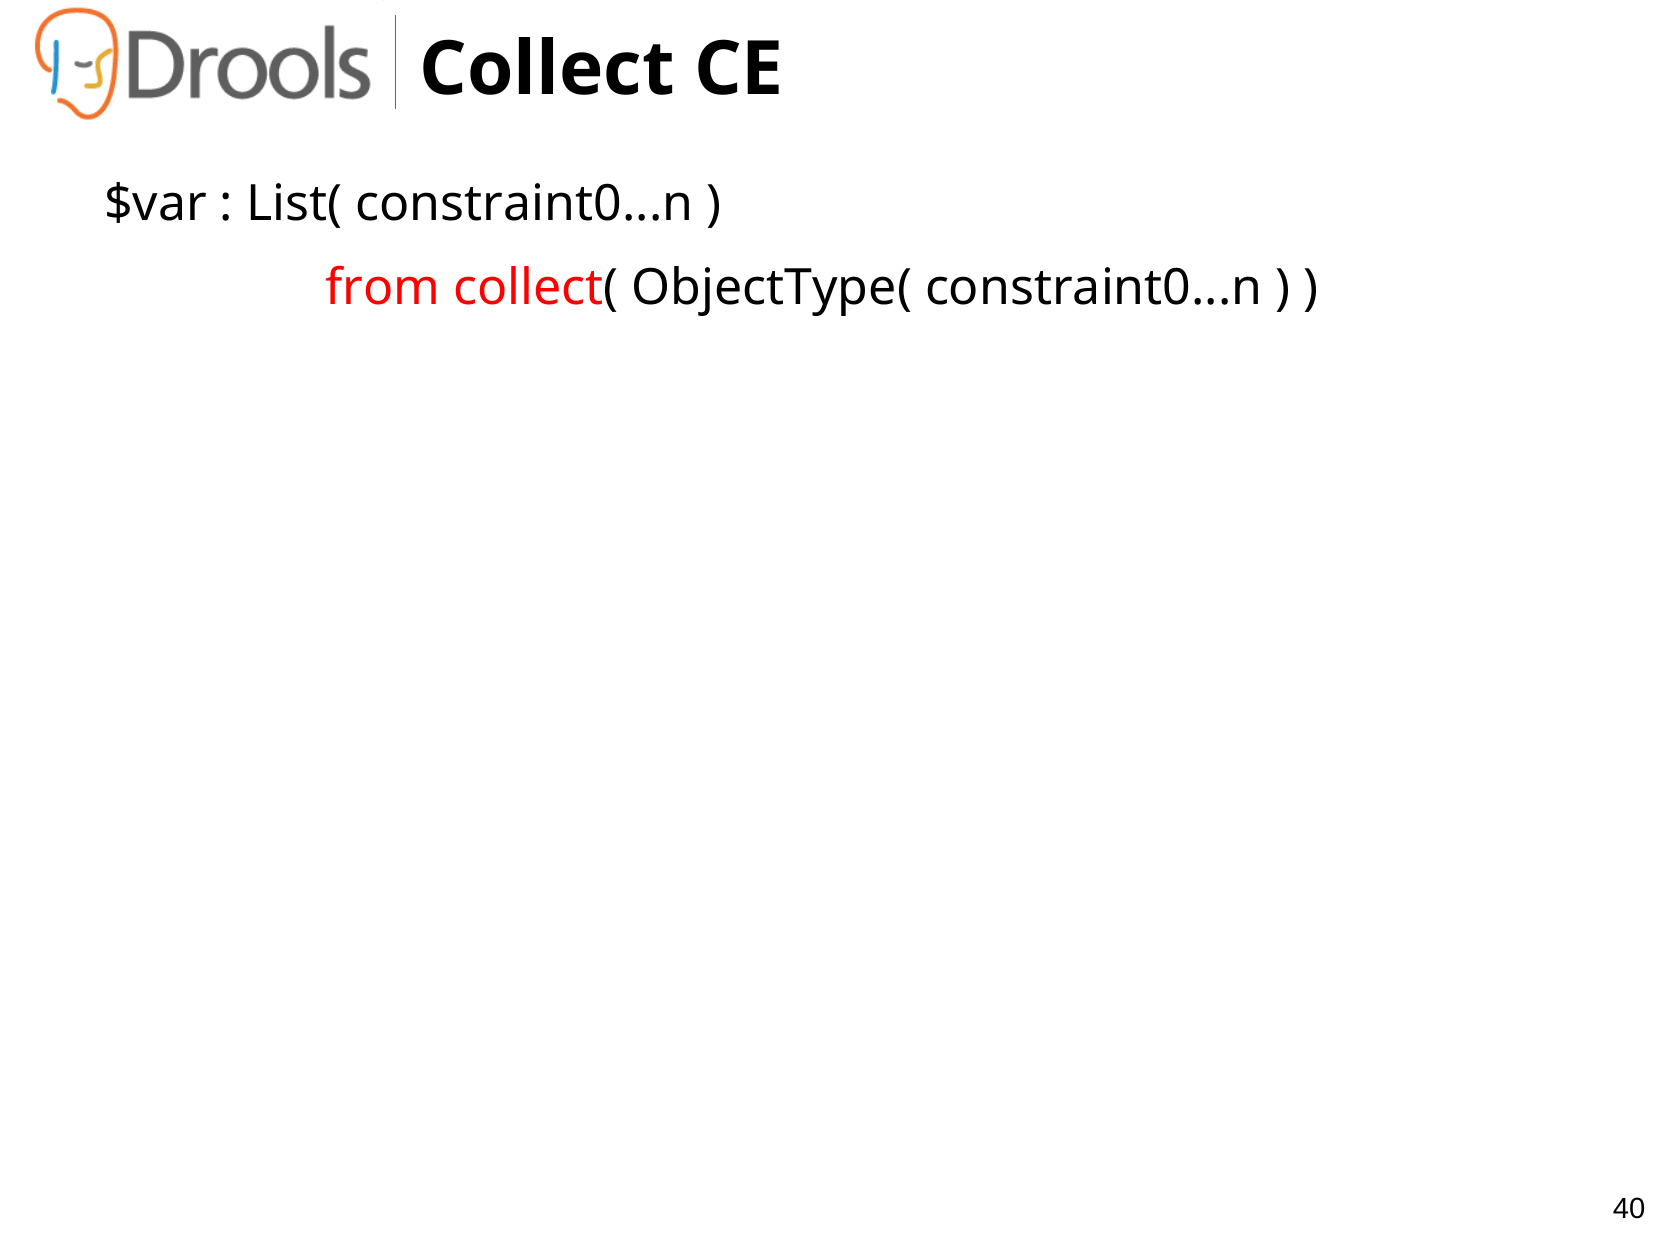

# Collect CE
$var : List( constraint0...n )
 from collect( ObjectType( constraint0...n ) )